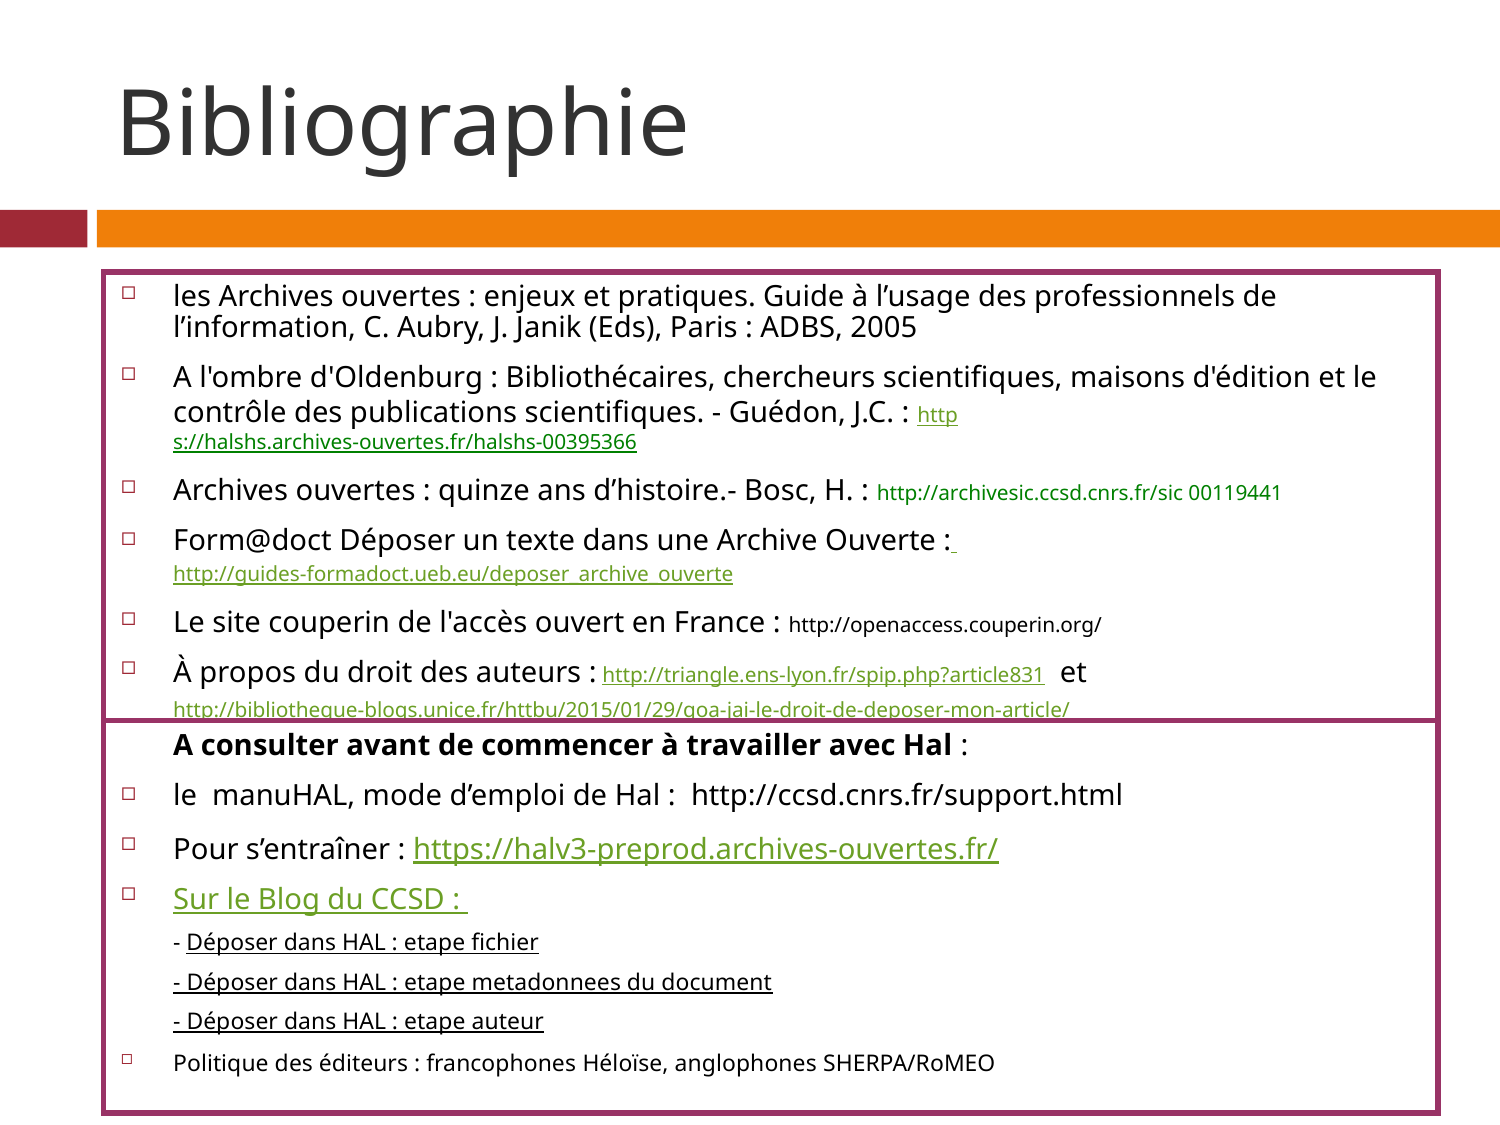

# Bibliographie
les Archives ouvertes : enjeux et pratiques. Guide à l’usage des professionnels de l’information, C. Aubry, J. Janik (Eds), Paris : ADBS, 2005
A l'ombre d'Oldenburg : Bibliothécaires, chercheurs scientifiques, maisons d'édition et le contrôle des publications scientifiques. - Guédon, J.C. : https://halshs.archives-ouvertes.fr/halshs-00395366
Archives ouvertes : quinze ans d’histoire.- Bosc, H. : http://archivesic.ccsd.cnrs.fr/sic 00119441
Form@doct Déposer un texte dans une Archive Ouverte : http://guides-formadoct.ueb.eu/deposer_archive_ouverte
Le site couperin de l'accès ouvert en France : http://openaccess.couperin.org/
À propos du droit des auteurs : http://triangle.ens-lyon.fr/spip.php?article831 ethttp://bibliotheque-blogs.unice.fr/httbu/2015/01/29/qoa-jai-le-droit-de-deposer-mon-article/
A consulter avant de commencer à travailler avec Hal :
le manuHAL, mode d’emploi de Hal : http://ccsd.cnrs.fr/support.html
Pour s’entraîner : https://halv3-preprod.archives-ouvertes.fr/
Sur le Blog du CCSD :
- Déposer dans HAL : etape fichier
- Déposer dans HAL : etape metadonnees du document
- Déposer dans HAL : etape auteur
Politique des éditeurs : francophones Héloïse, anglophones SHERPA/RoMEO